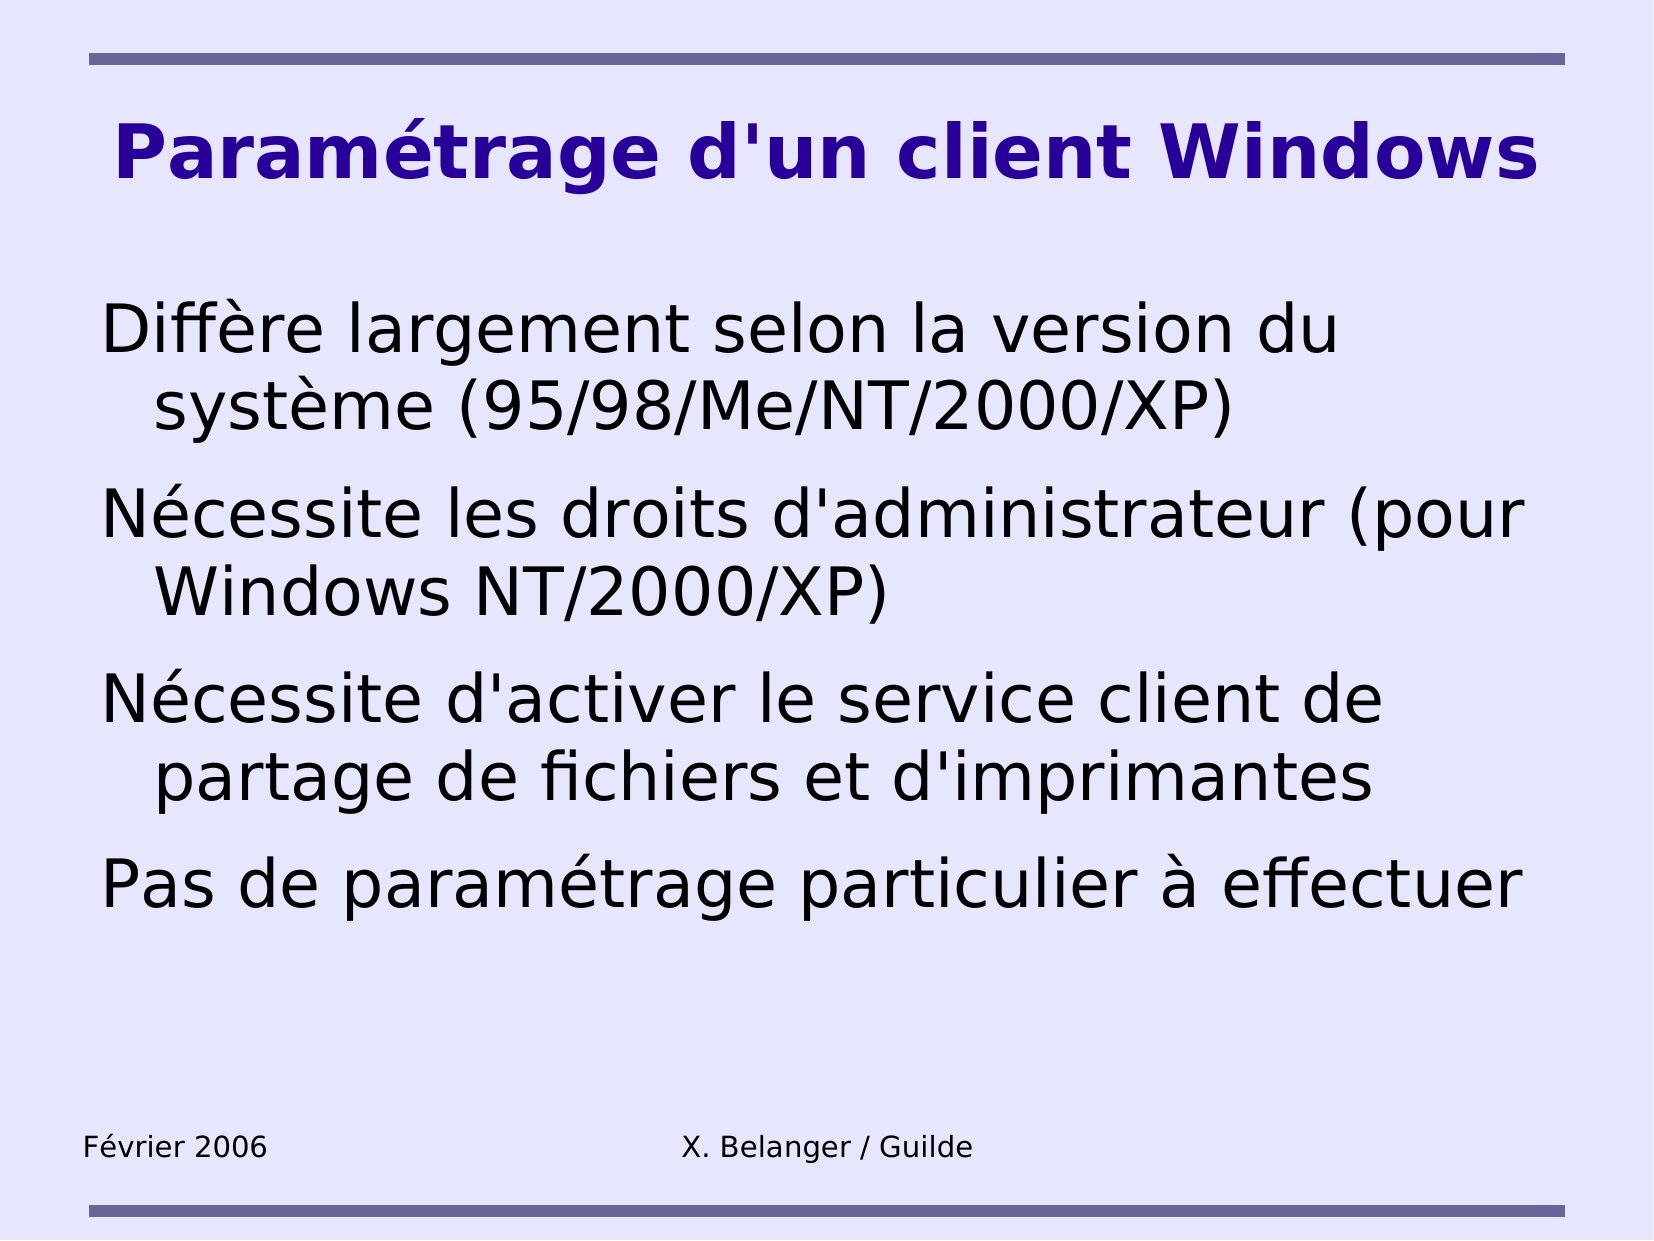

# Paramétrage d'un client Windows
Diffère largement selon la version du système (95/98/Me/NT/2000/XP)
Nécessite les droits d'administrateur (pour Windows NT/2000/XP)
Nécessite d'activer le service client de partage de fichiers et d'imprimantes
Pas de paramétrage particulier à effectuer